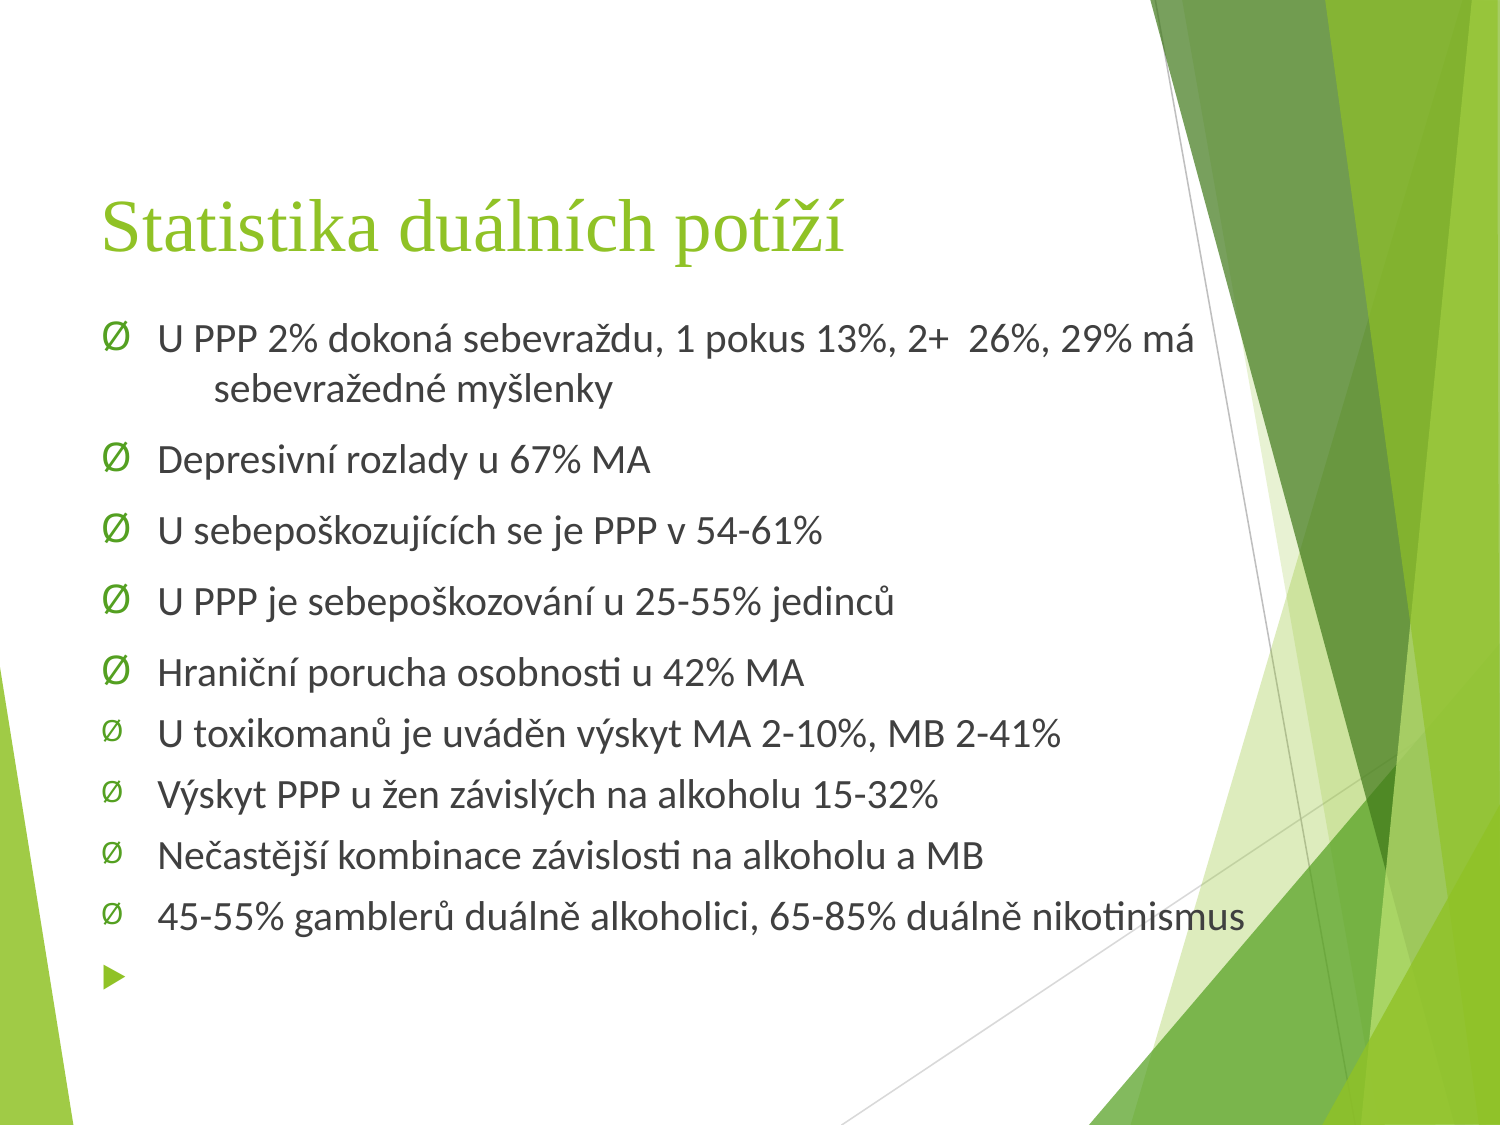

# Statistika duálních potíží
U PPP 2% dokoná sebevraždu, 1 pokus 13%, 2+ 26%, 29% má sebevražedné myšlenky
Depresivní rozlady u 67% MA
U sebepoškozujících se je PPP v 54-61%
U PPP je sebepoškozování u 25-55% jedinců
Hraniční porucha osobnosti u 42% MA
U toxikomanů je uváděn výskyt MA 2-10%, MB 2-41%
Výskyt PPP u žen závislých na alkoholu 15-32%
Nečastější kombinace závislosti na alkoholu a MB
45-55% gamblerů duálně alkoholici, 65-85% duálně nikotinismus